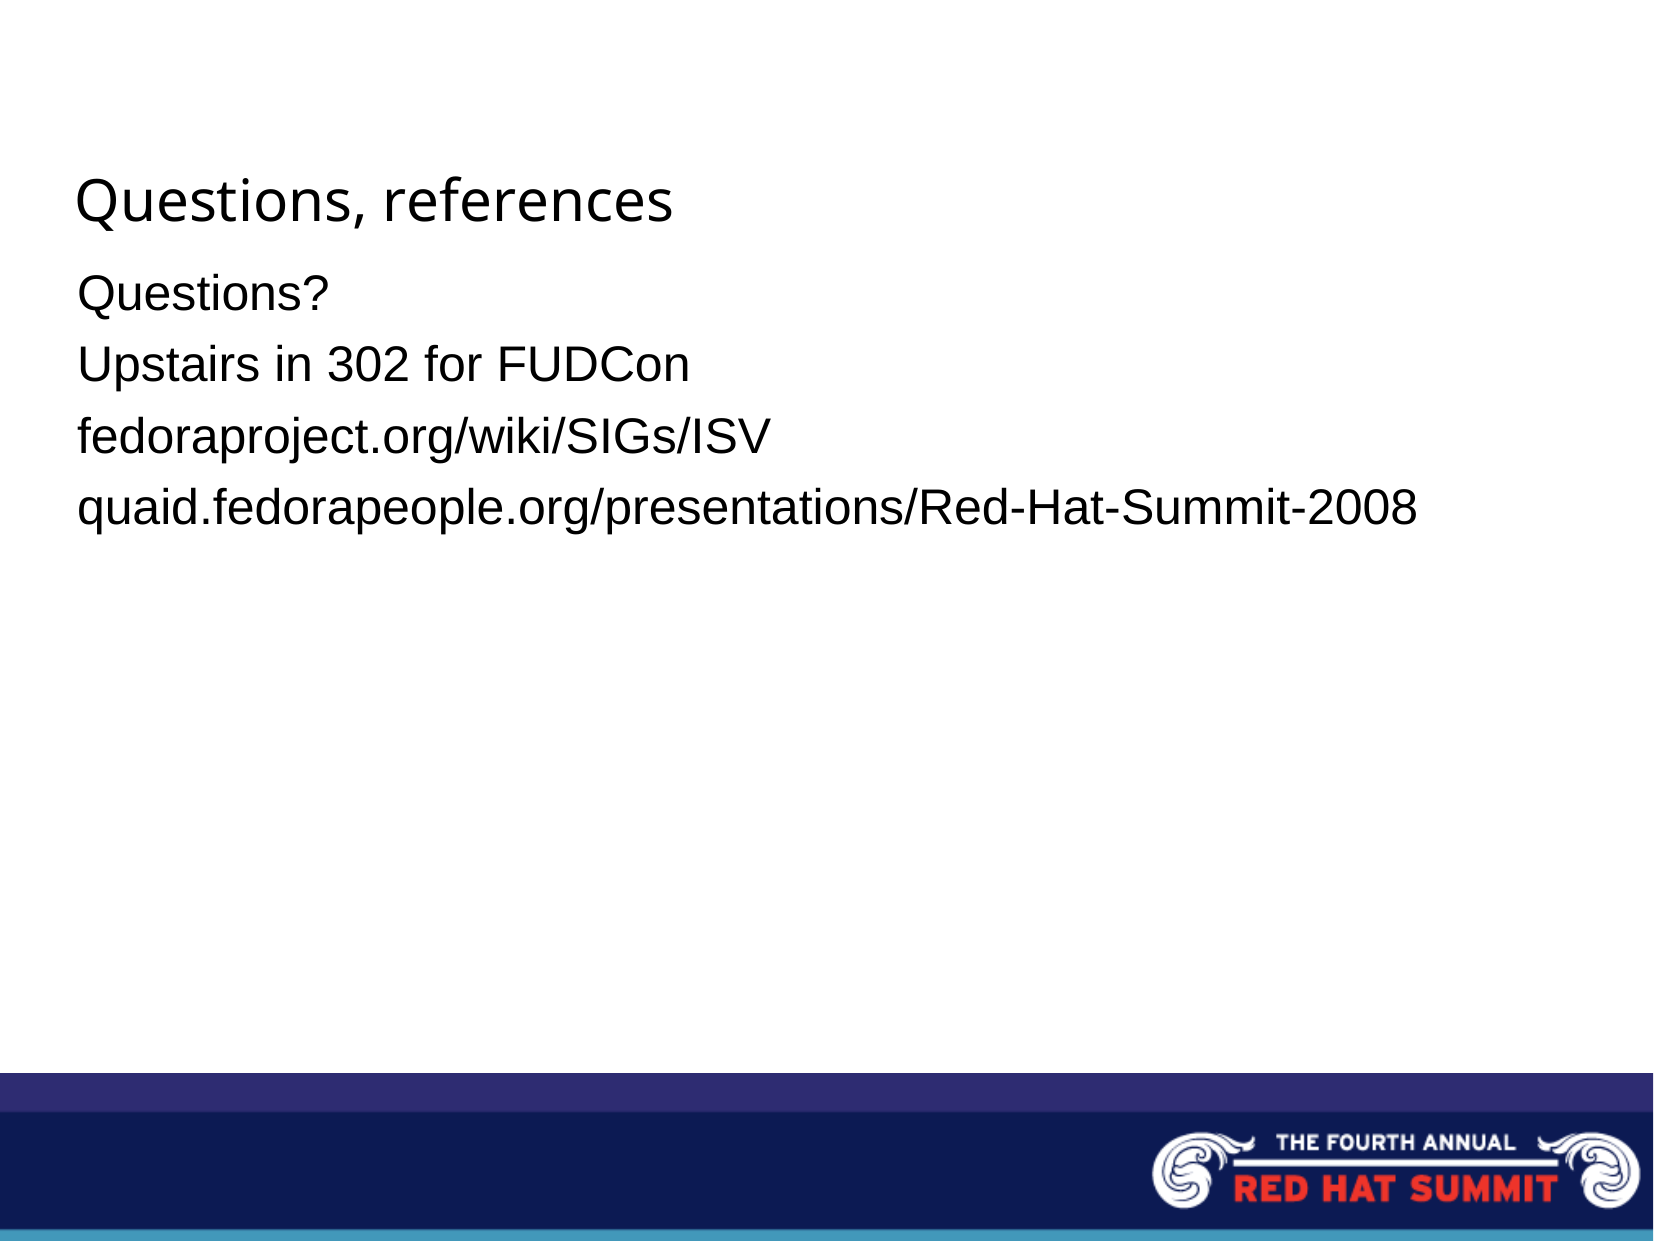

# Questions, references
Questions?
Upstairs in 302 for FUDCon
fedoraproject.org/wiki/SIGs/ISV
quaid.fedorapeople.org/presentations/Red-Hat-Summit-2008